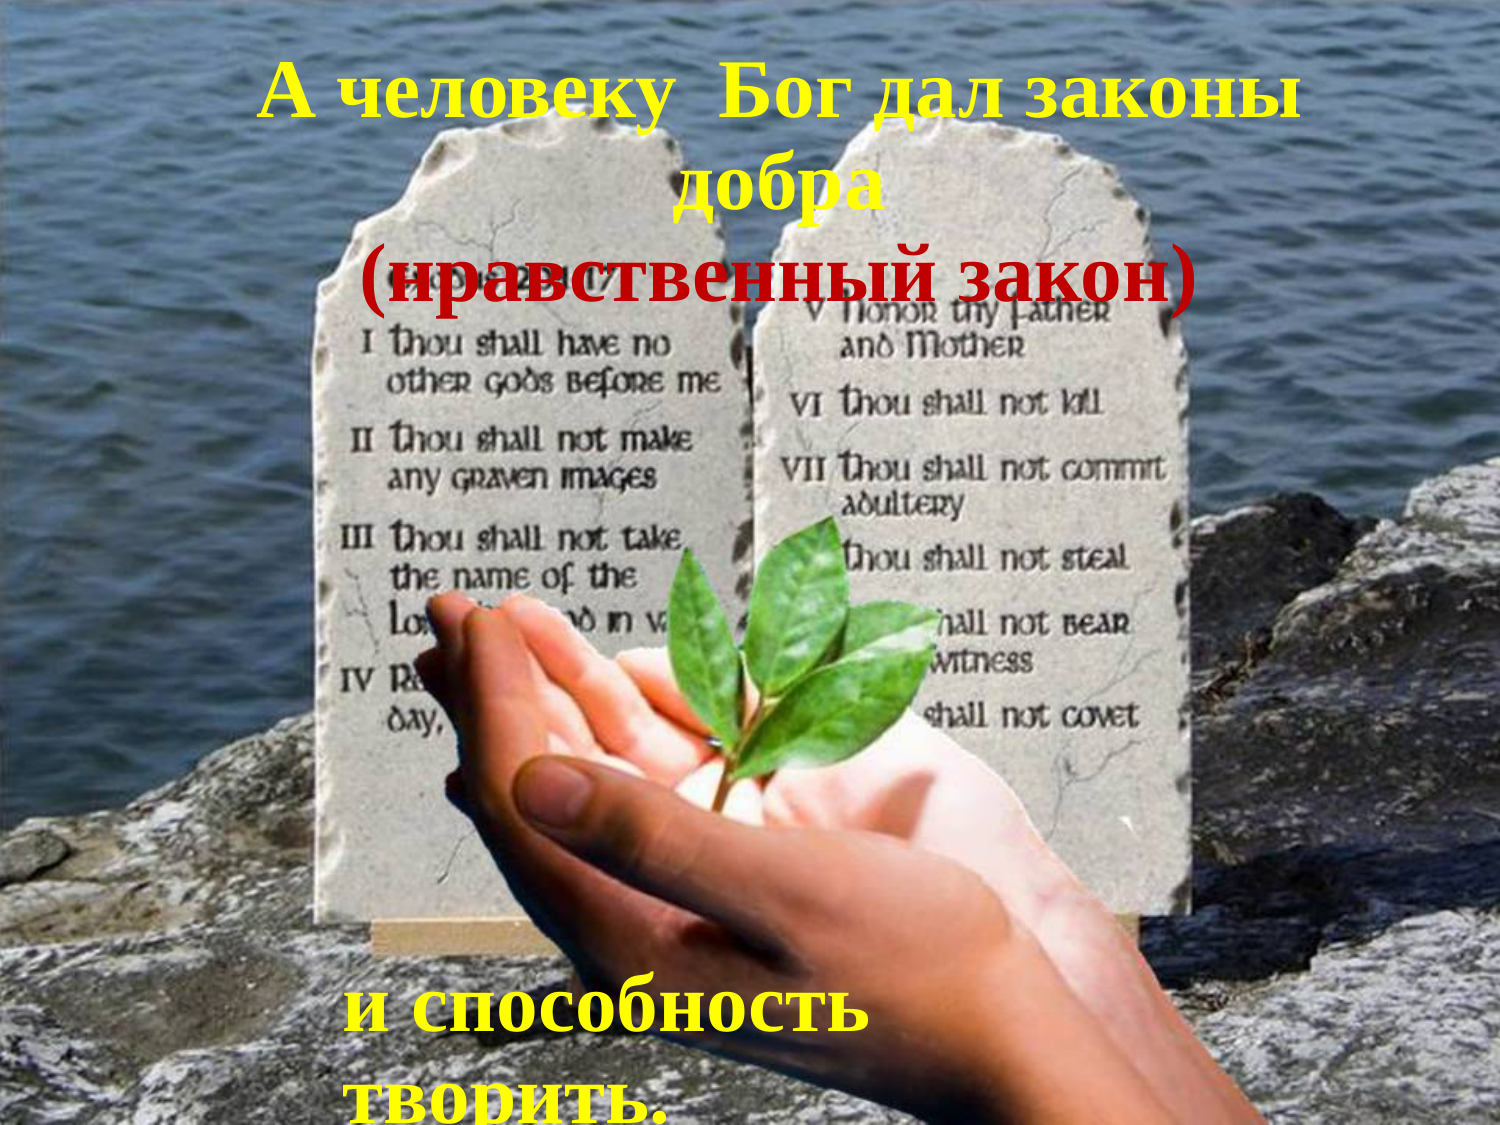

Бог сотворил мир и человека.
А человеку Бог дал законы добра
(нравственный закон)
Миру Бог дал законы природы.
и способность творить.